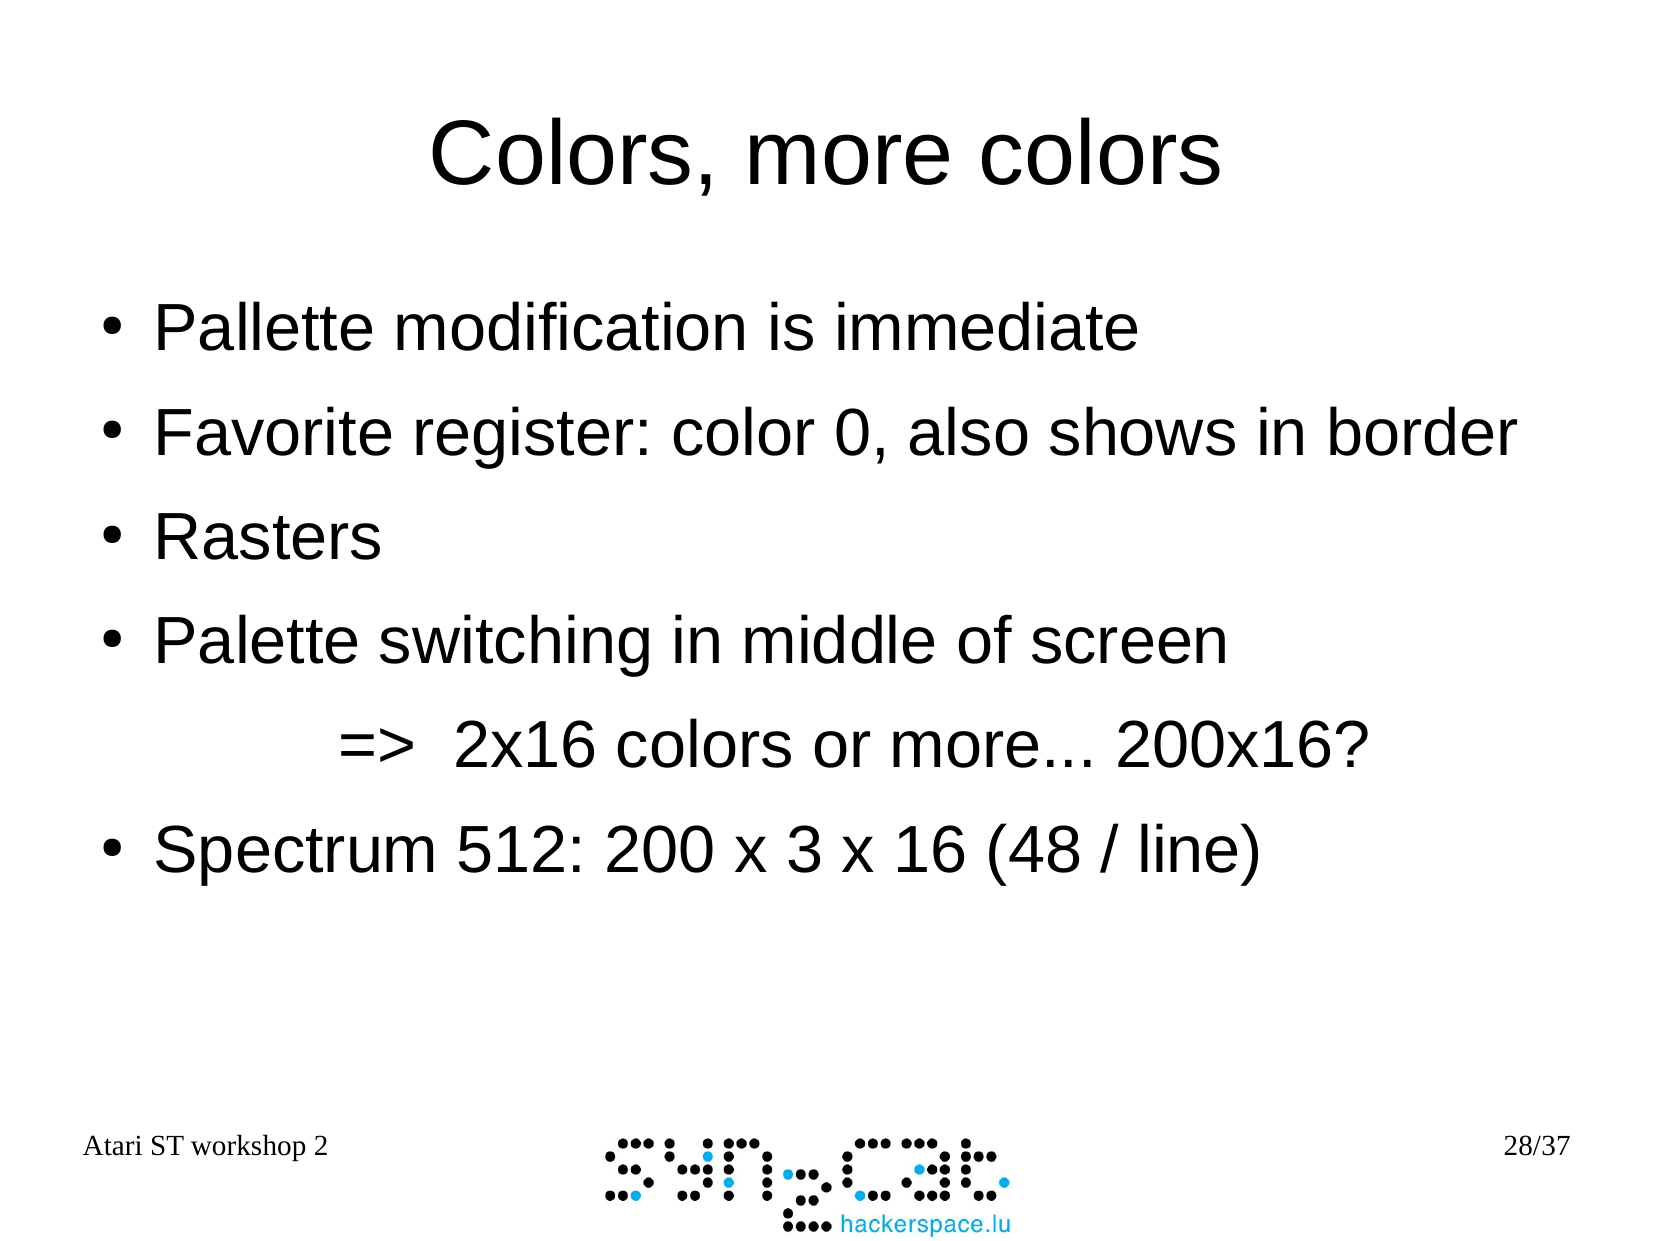

# Colors, more colors
Pallette modification is immediate
Favorite register: color 0, also shows in border
Rasters
Palette switching in middle of screen
 => 2x16 colors or more... 200x16?
Spectrum 512: 200 x 3 x 16 (48 / line)
28